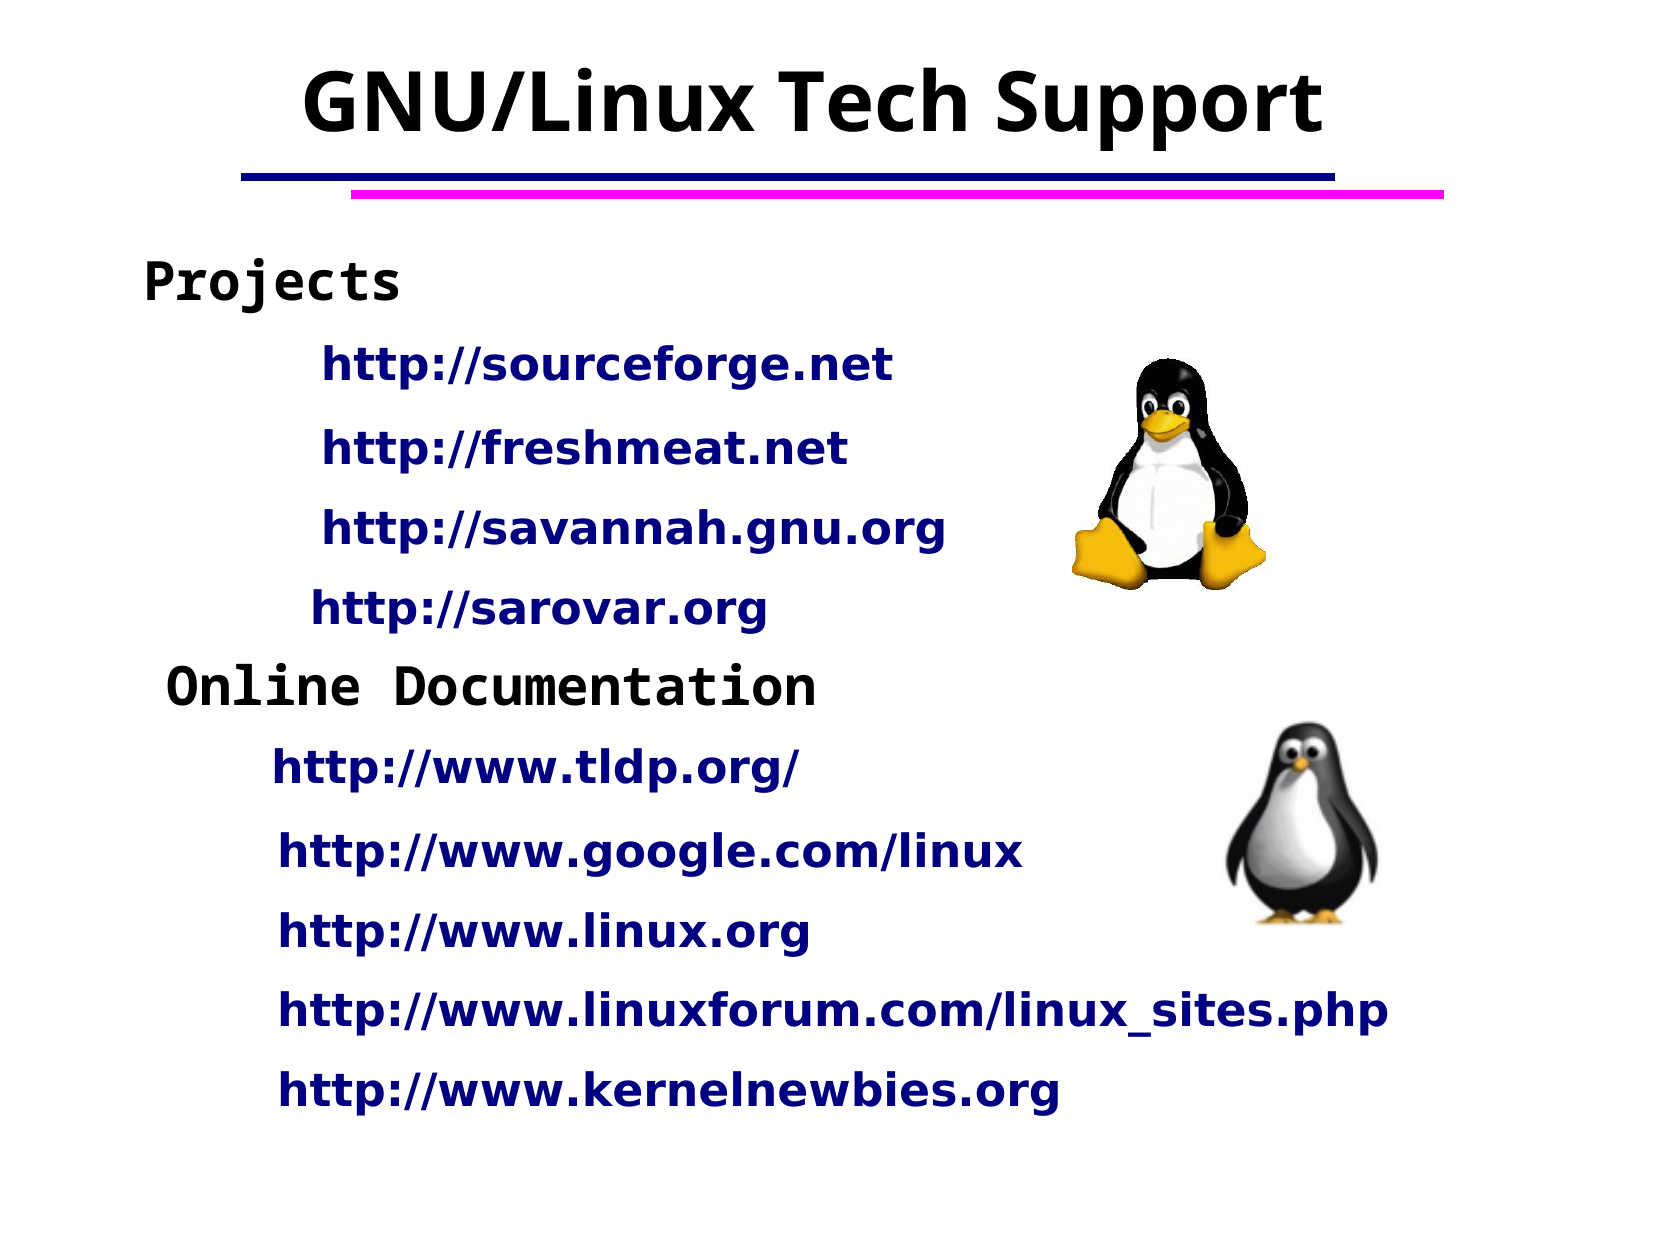

GNU/Linux Tech Support
Projects
 	http://sourceforge.net
 	http://freshmeat.net
 	http://savannah.gnu.org
 http://sarovar.org
Online Documentation
 http://www.tldp.org/
 http://www.google.com/linux
 http://www.linux.org
 http://www.linuxforum.com/linux_sites.php
 http://www.kernelnewbies.org